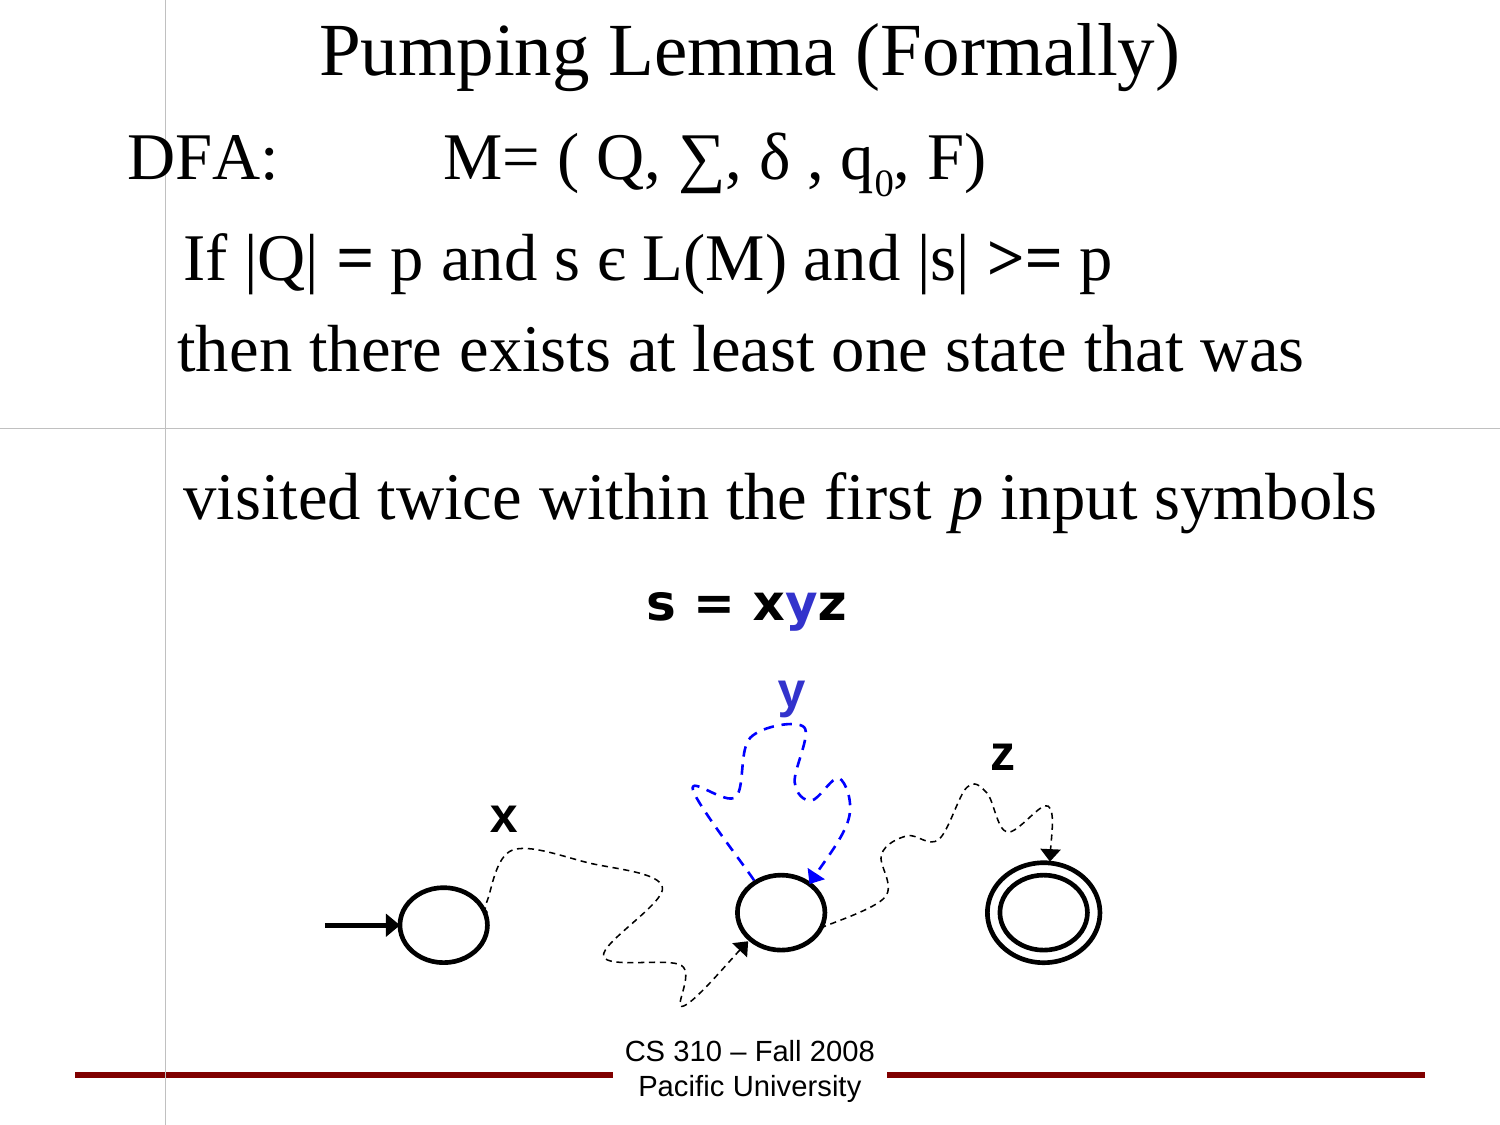

# Pumping Lemma (Formally)
DFA:	 M= ( Q, ∑, δ , q0, F)
	If |Q| = p and s є L(M) and |s| >= p
 then there exists at least one state that was
visited twice within the first p input symbols
s = xyz
y
z
x